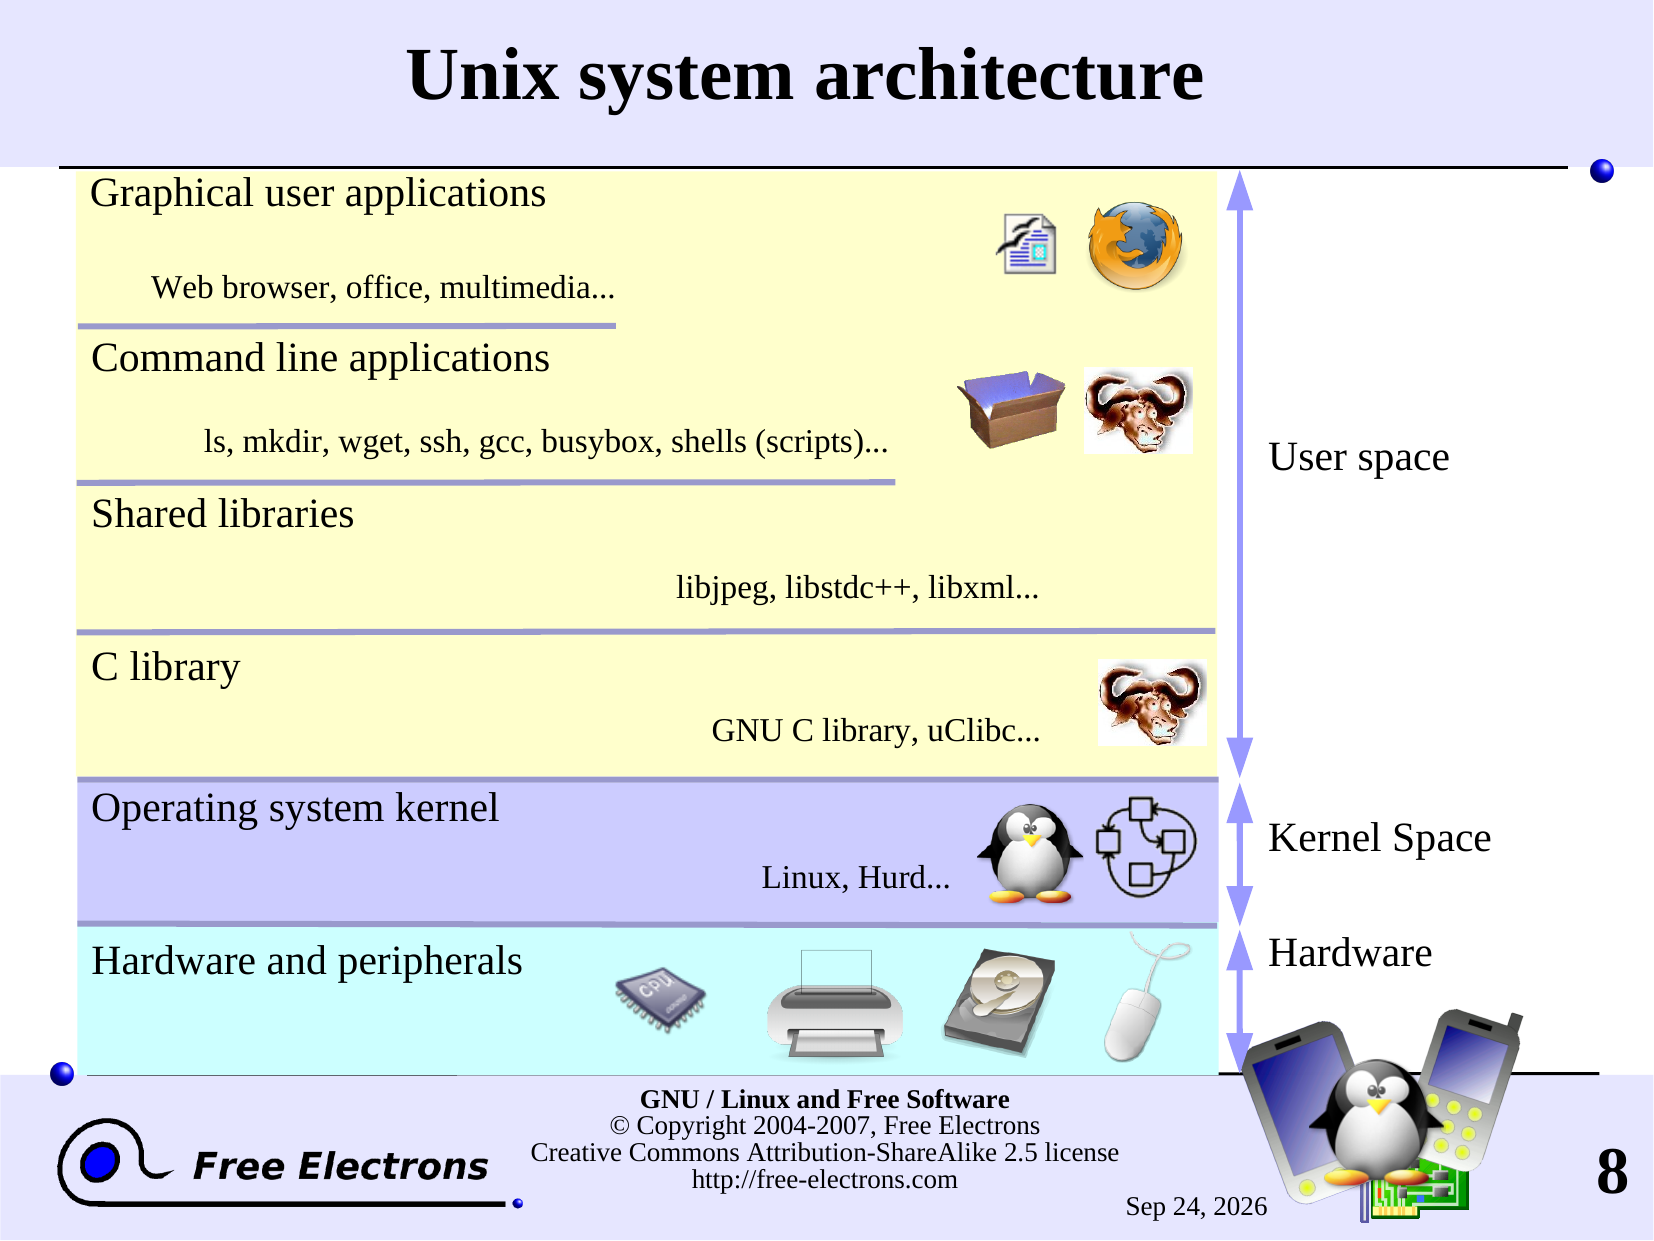

# Unix system architecture
Graphical user applications
Web browser, office, multimedia...
Command line applications
ls, mkdir, wget, ssh, gcc, busybox, shells (scripts)...
User space
Shared libraries
libjpeg, libstdc++, libxml...
C library
GNU C library, uClibc...
Operating system kernel
Kernel Space
Linux, Hurd...
Hardware
Hardware and peripherals